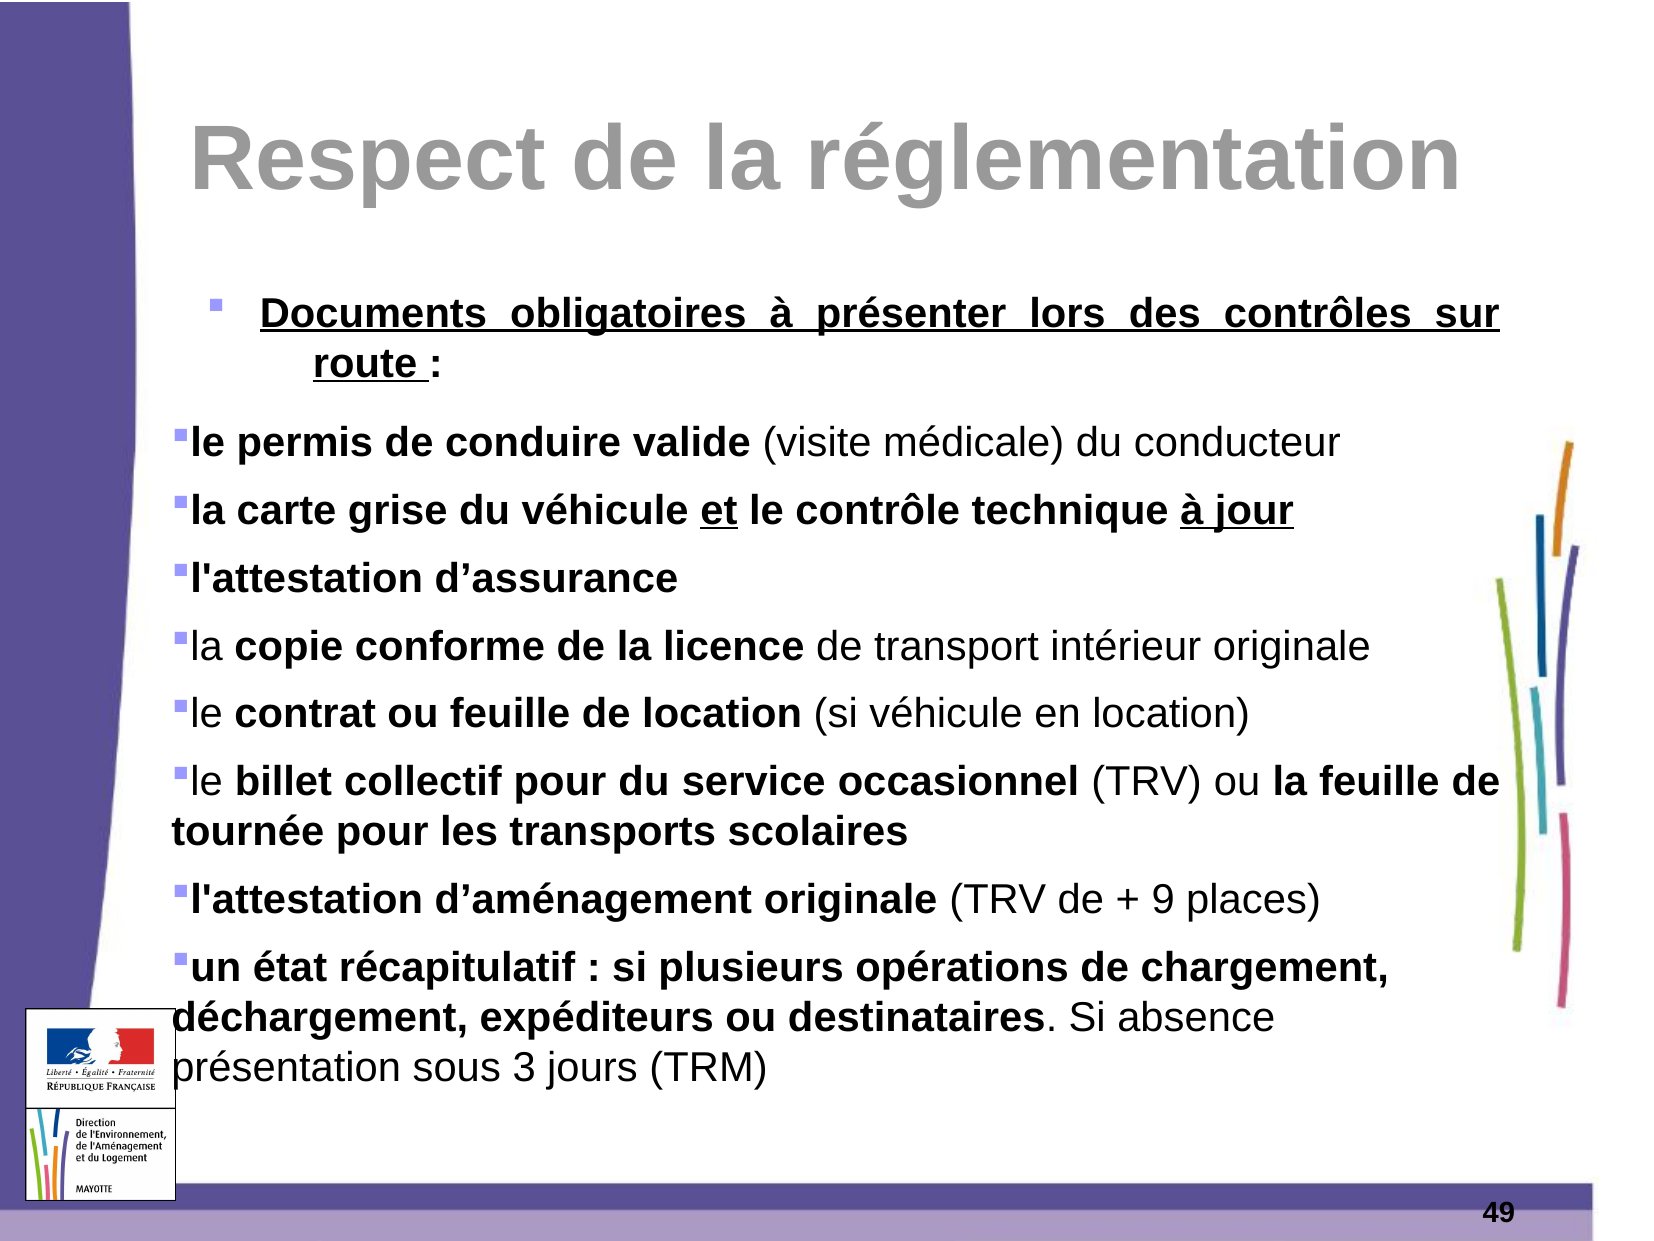

# Respect de la réglementation
Documents obligatoires à présenter lors des contrôles sur route :
le permis de conduire valide (visite médicale) du conducteur
la carte grise du véhicule et le contrôle technique à jour
l'attestation d’assurance
la copie conforme de la licence de transport intérieur originale
le contrat ou feuille de location (si véhicule en location)
le billet collectif pour du service occasionnel (TRV) ou la feuille de tournée pour les transports scolaires
l'attestation d’aménagement originale (TRV de + 9 places)
un état récapitulatif : si plusieurs opérations de chargement, déchargement, expéditeurs ou destinataires. Si absence présentation sous 3 jours (TRM)